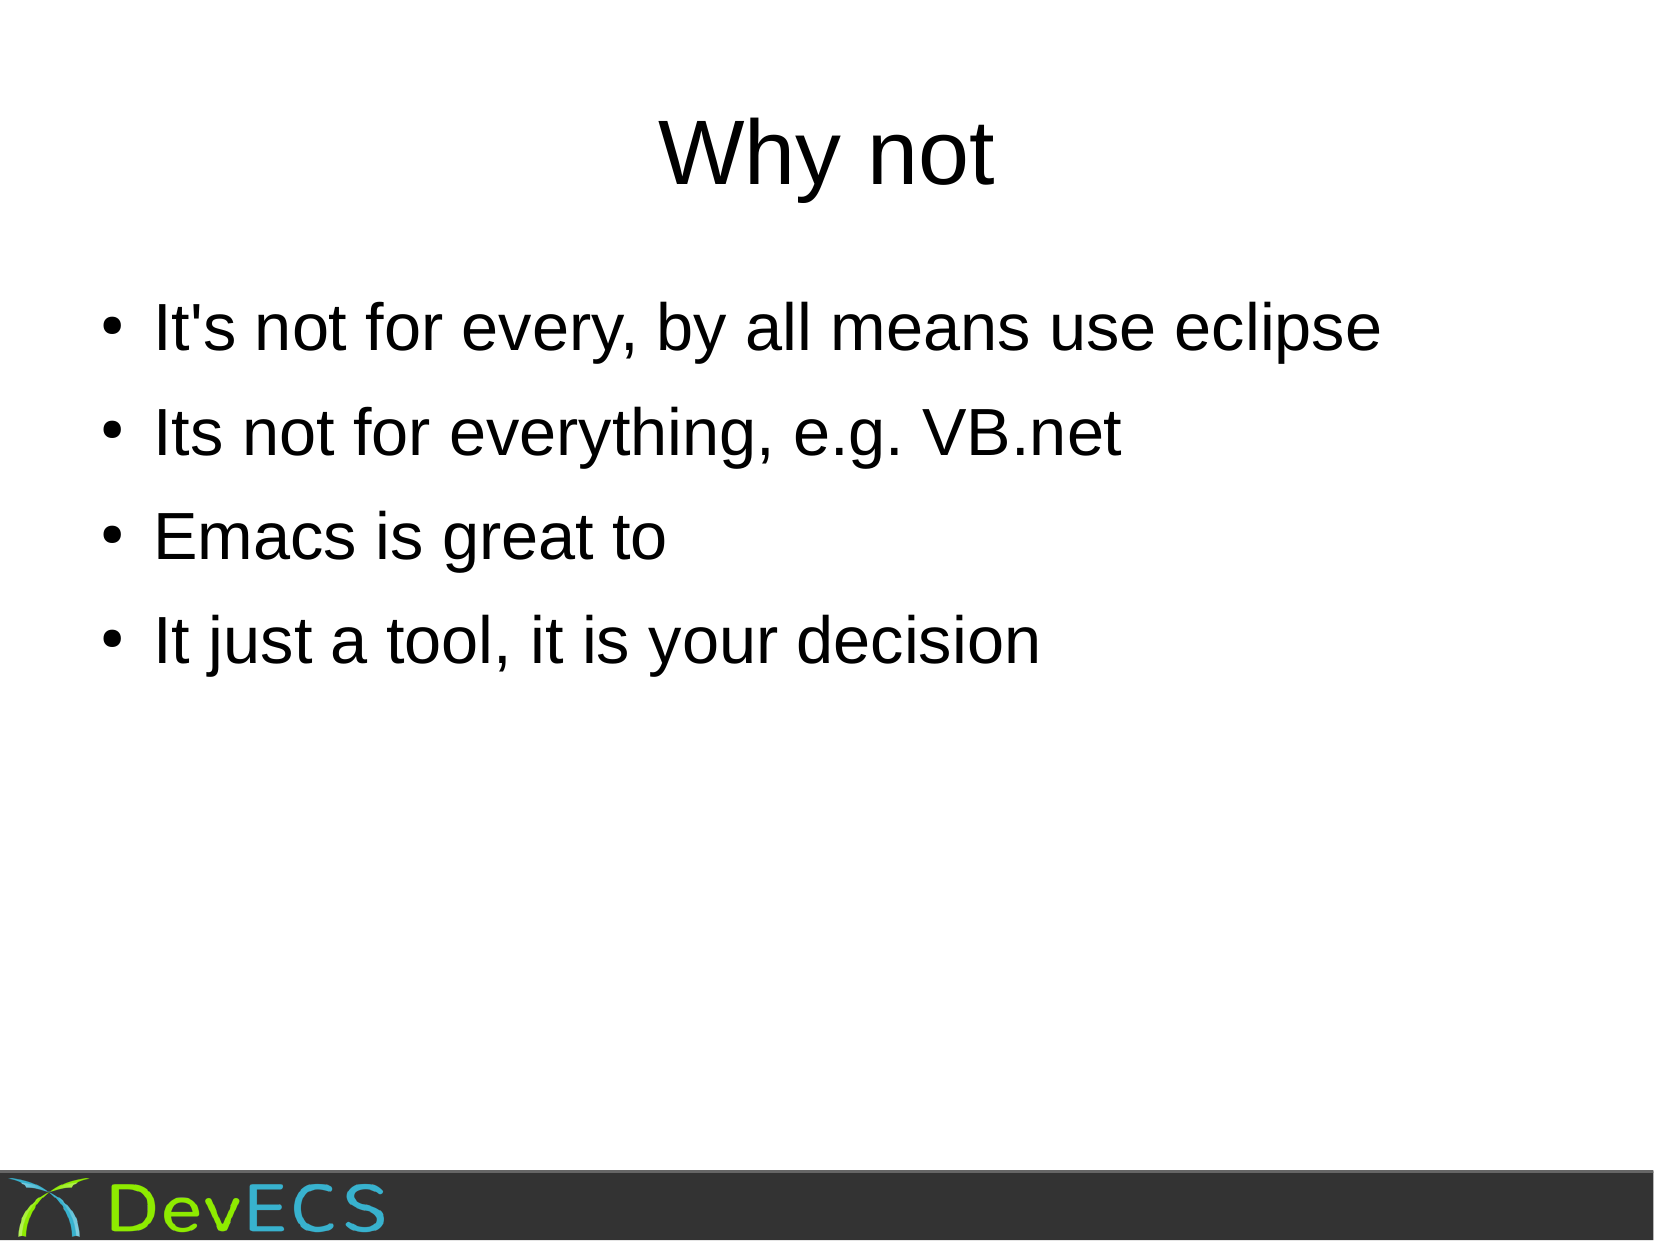

# Why not
It's not for every, by all means use eclipse
Its not for everything, e.g. VB.net
Emacs is great to
It just a tool, it is your decision